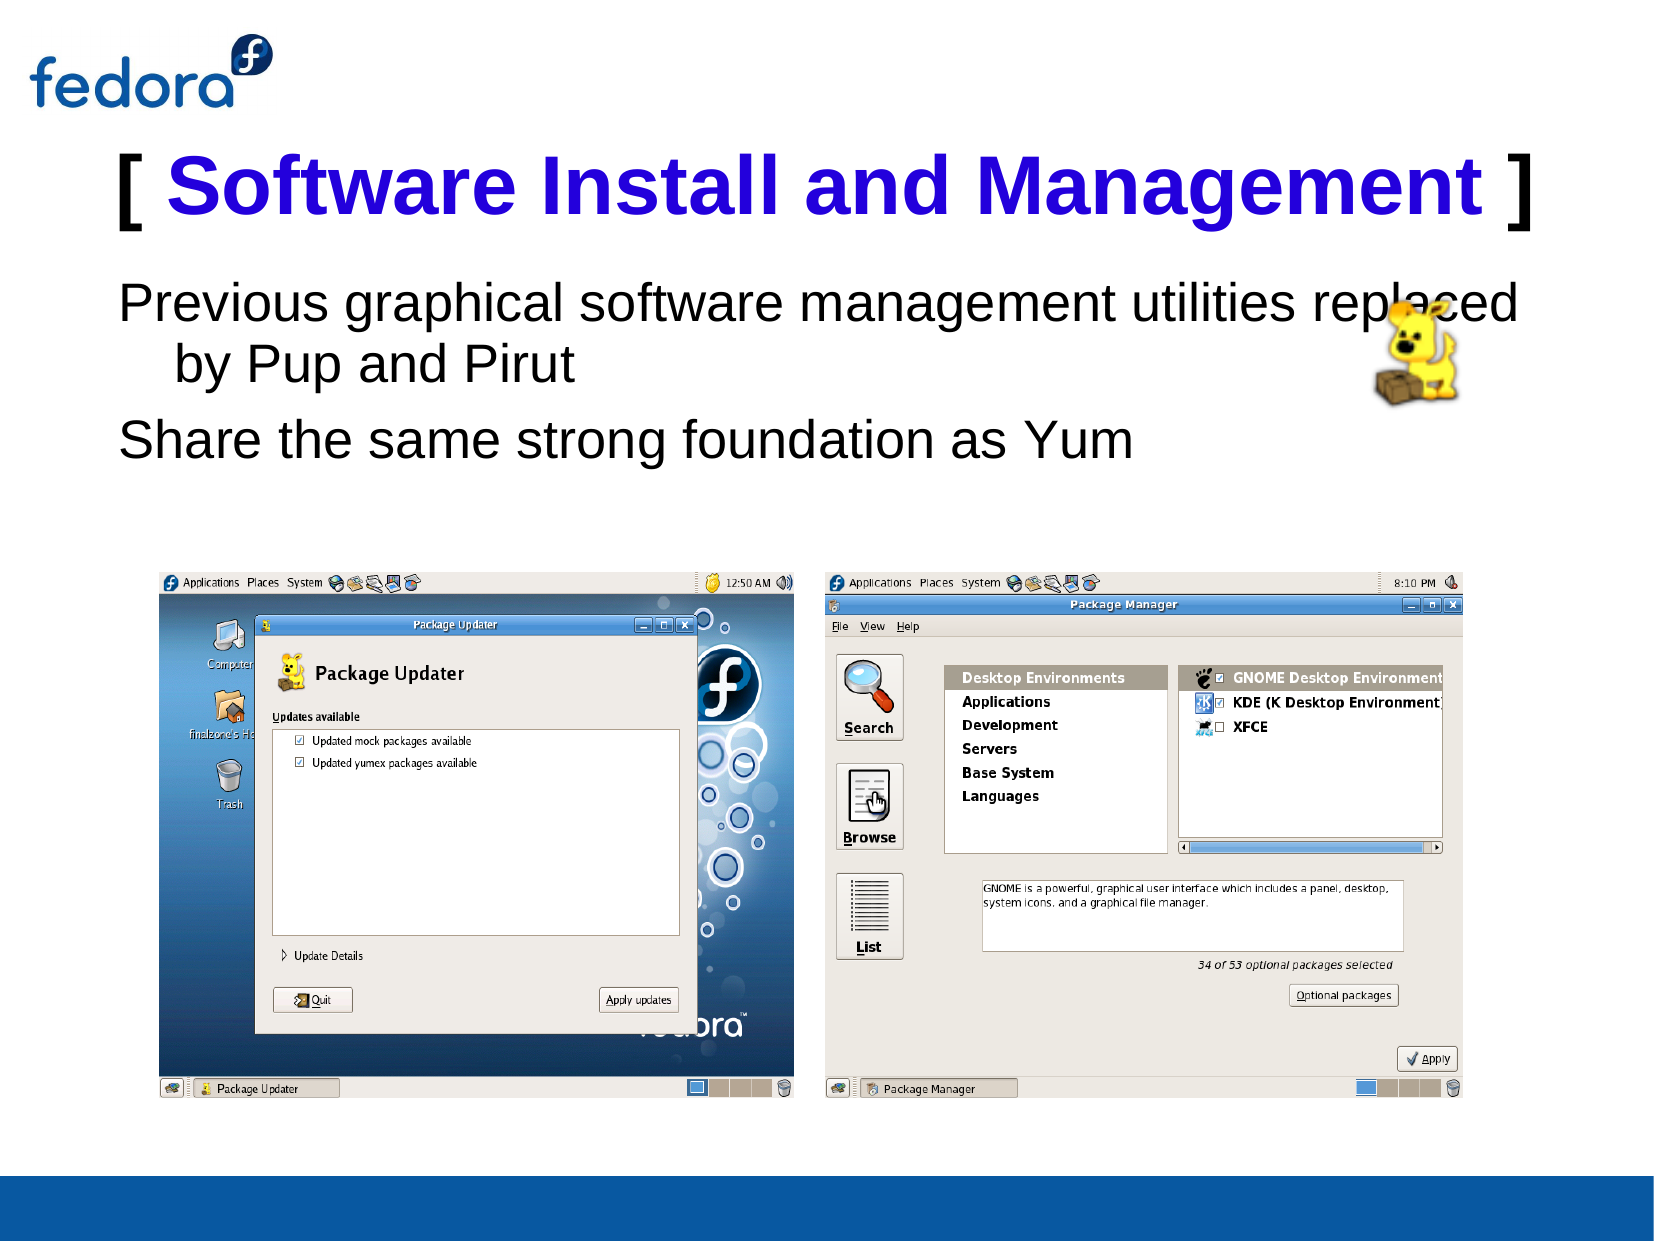

# [ Software Install and Management ]
Previous graphical software management utilities replaced by Pup and Pirut
Share the same strong foundation as Yum